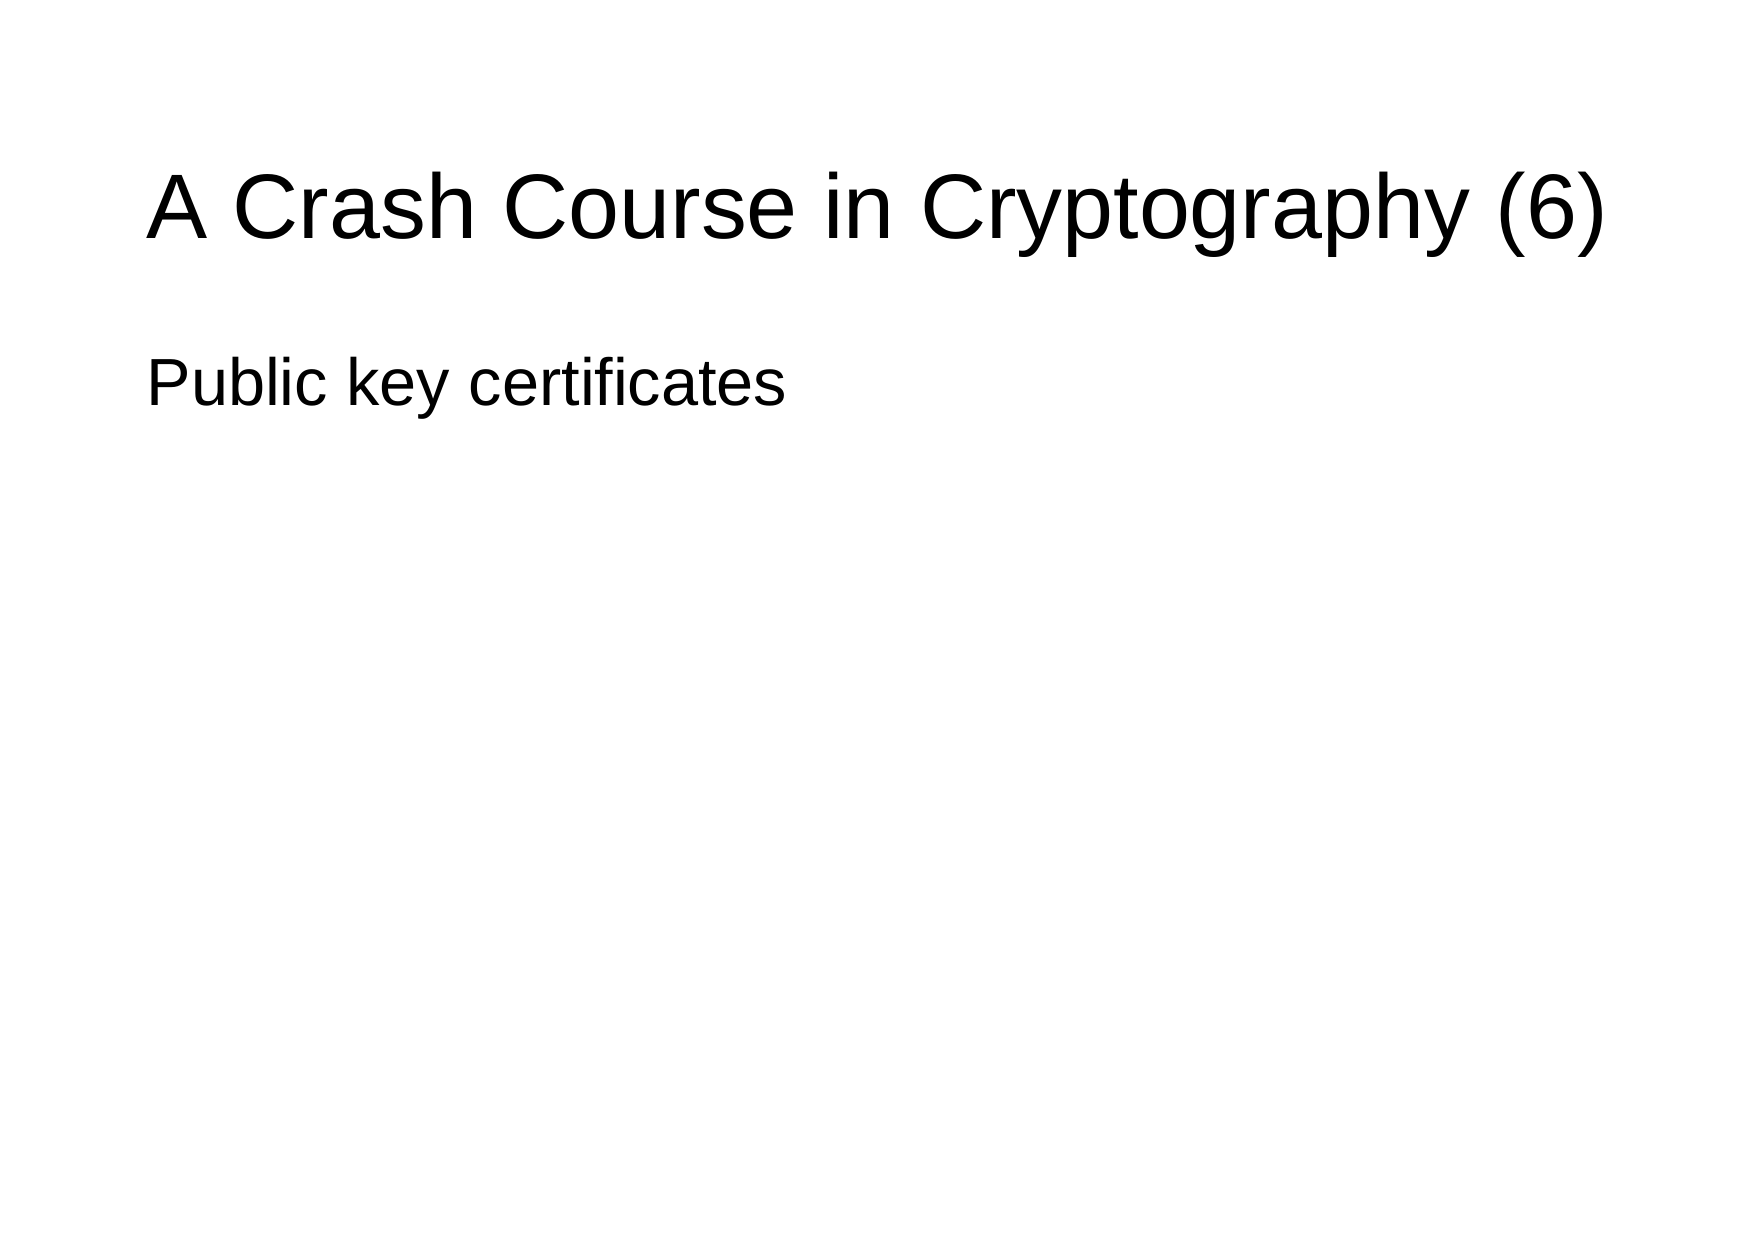

# A Crash Course in Cryptography (6)
Public key certificates